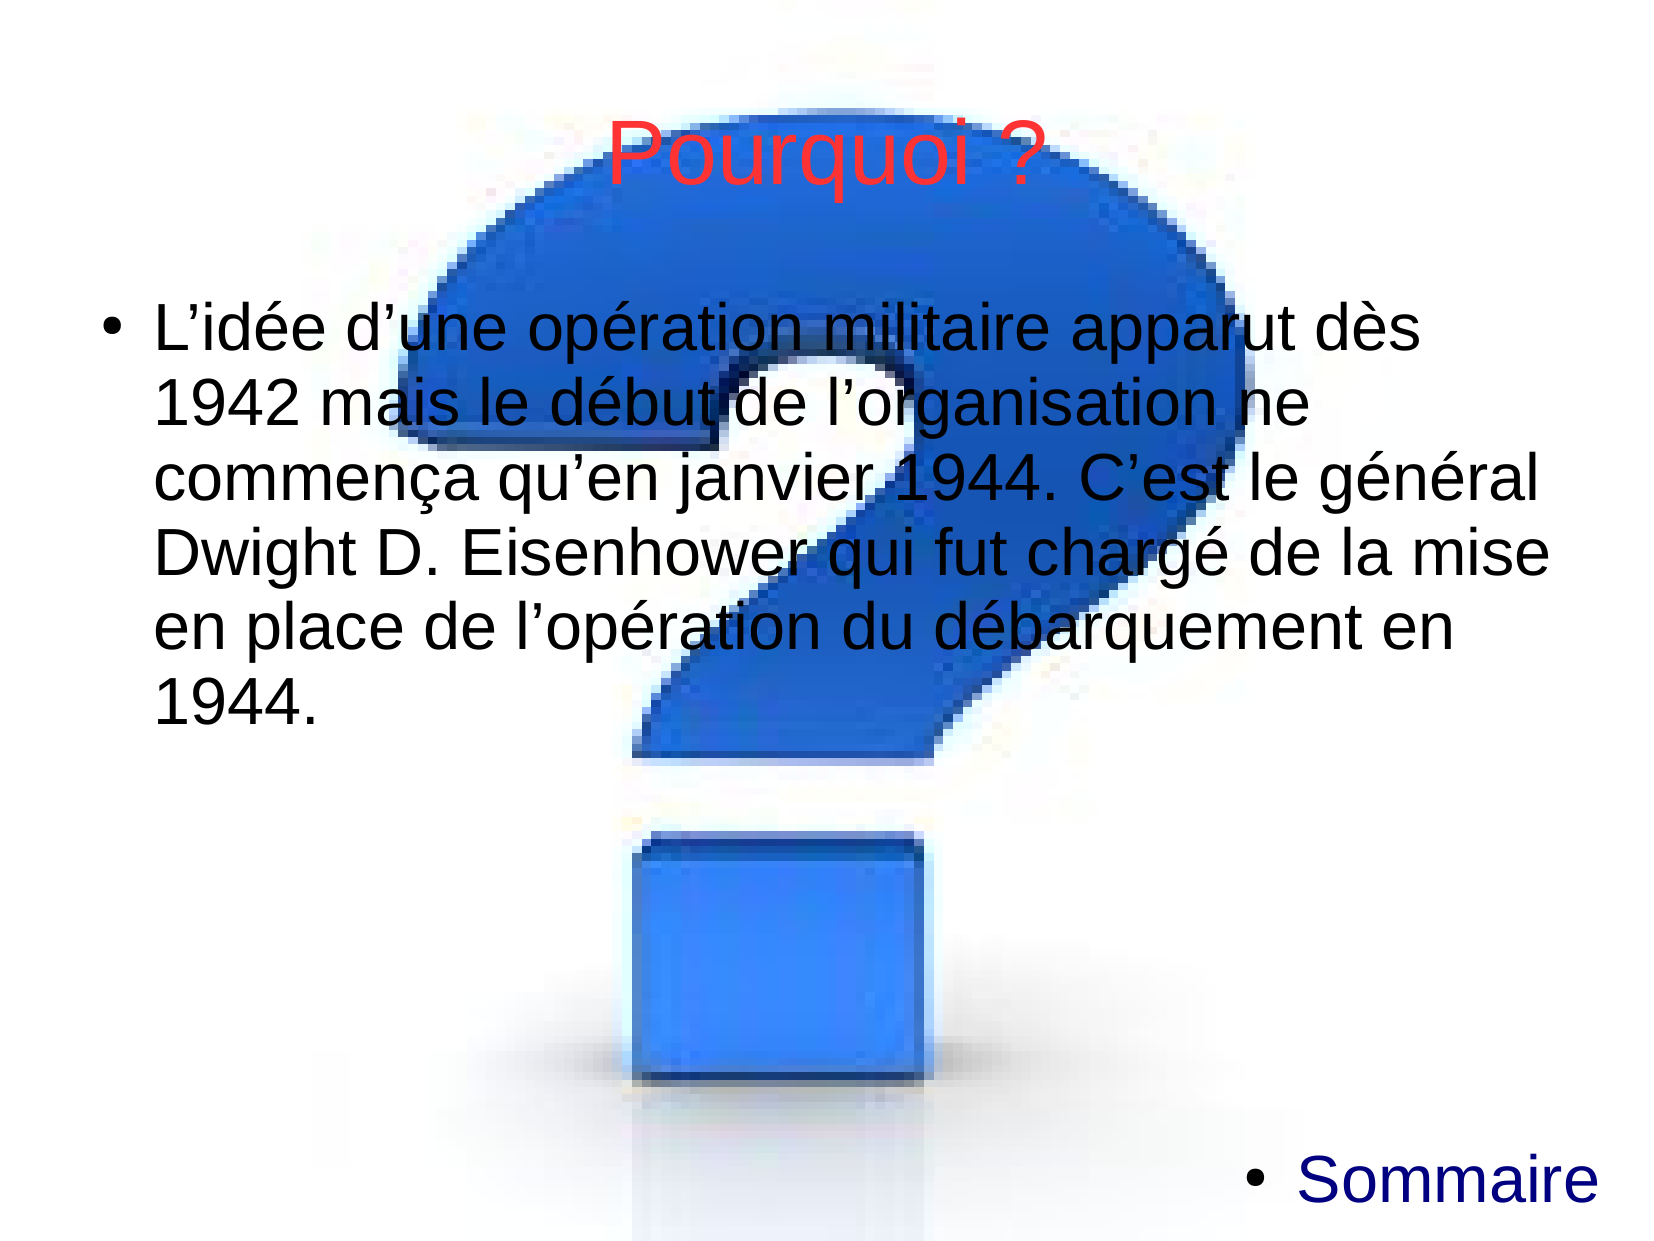

# Pourquoi ?
L’idée d’une opération militaire apparut dès 1942 mais le début de l’organisation ne commença qu’en janvier 1944. C’est le général Dwight D. Eisenhower qui fut chargé de la mise en place de l’opération du débarquement en 1944.
Sommaire